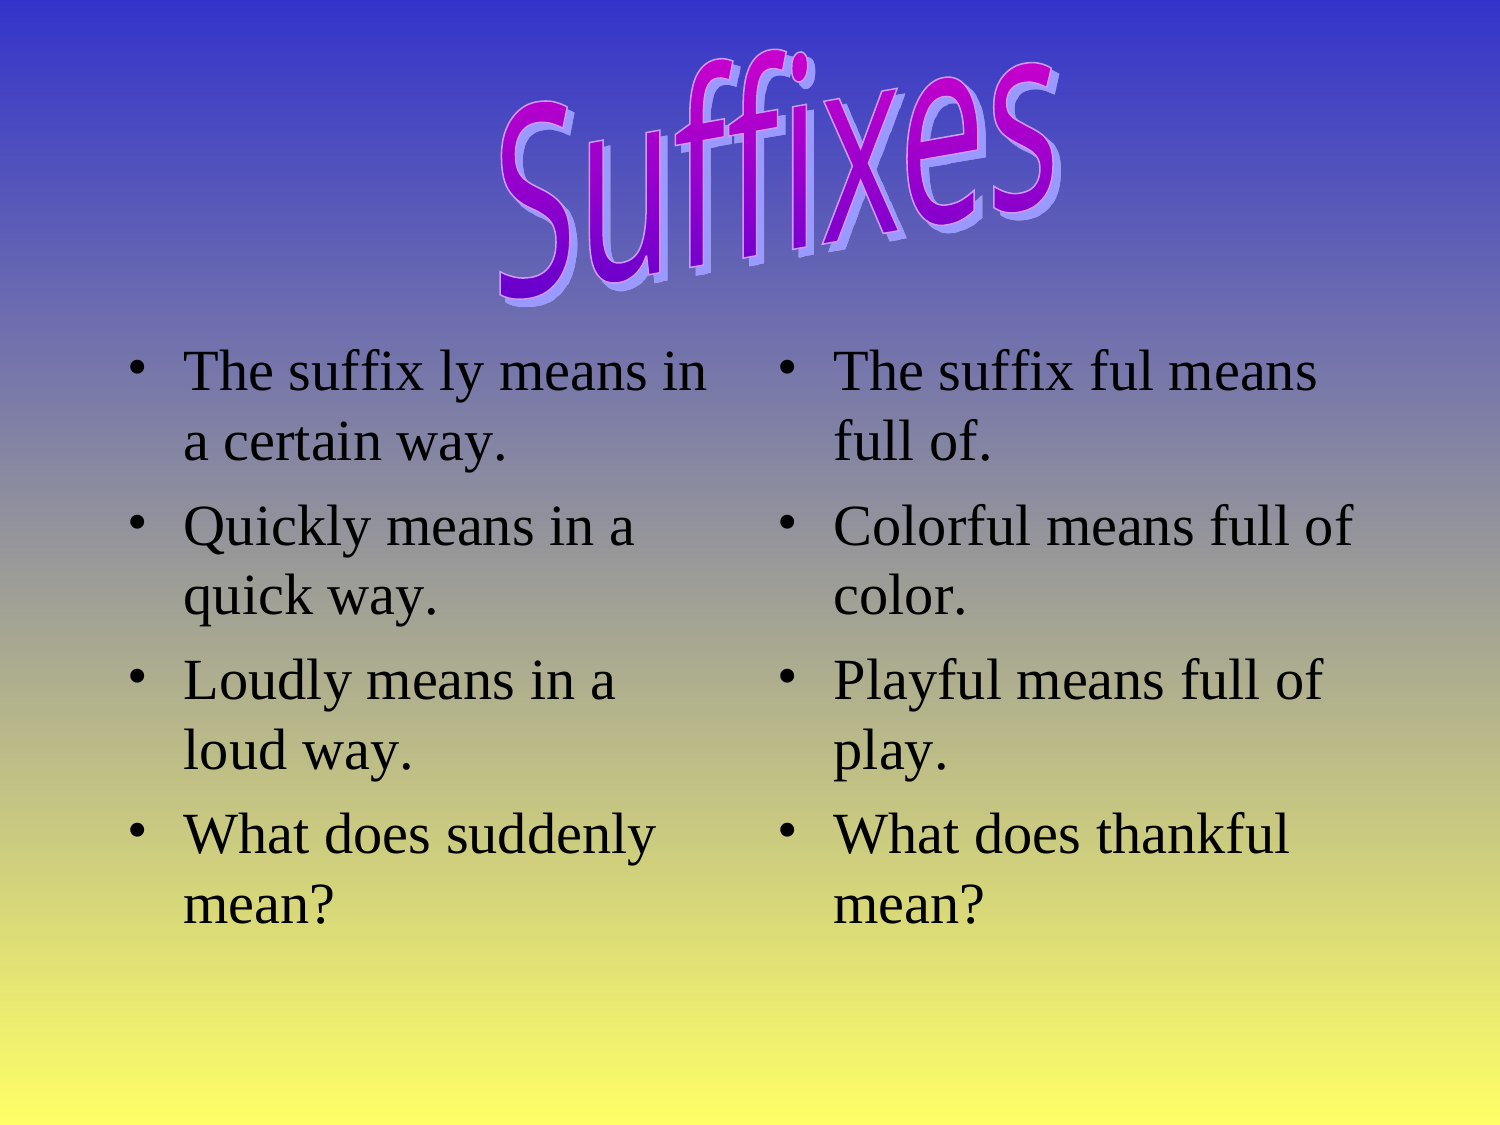

Suffixes
# The suffix ly means in a certain way.
Quickly means in a quick way.
Loudly means in a loud way.
What does suddenly mean?
The suffix ful means full of.
Colorful means full of color.
Playful means full of play.
What does thankful mean?